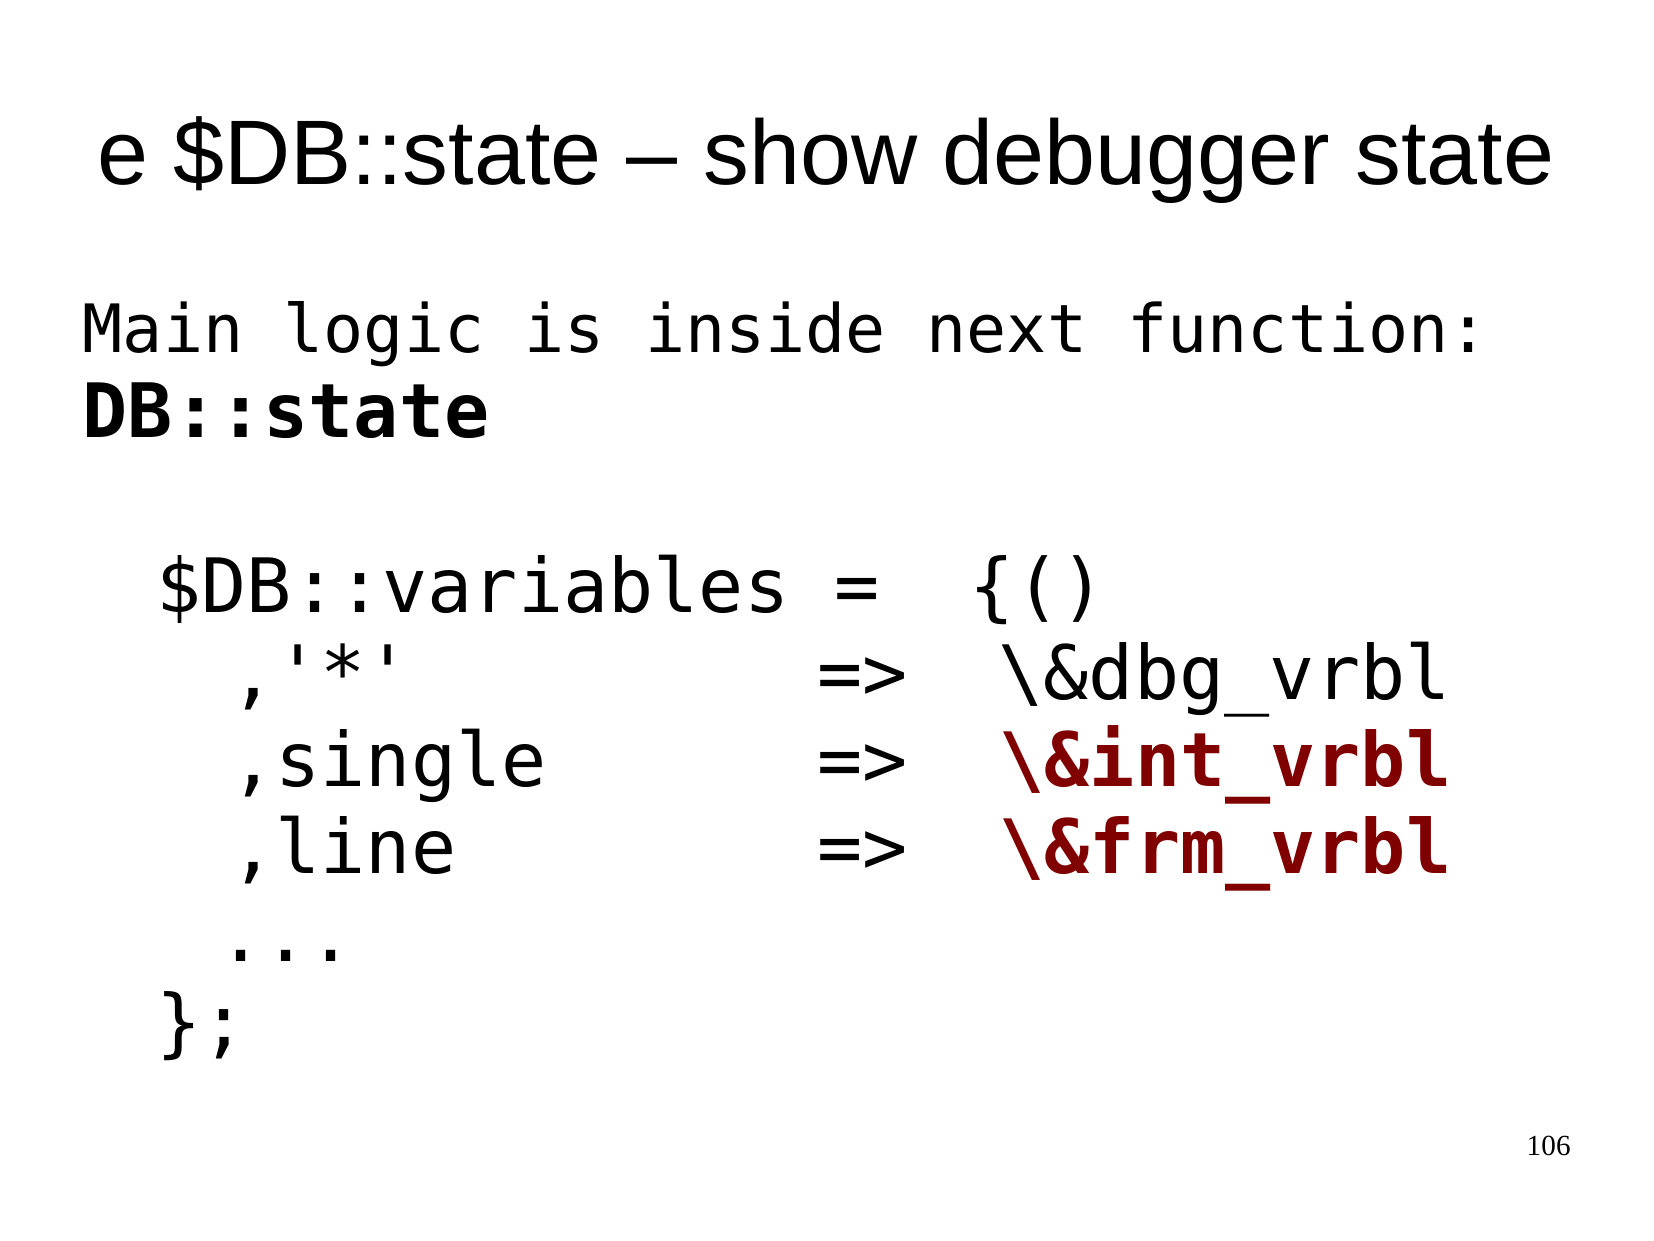

# e $DB::state – show debugger state
Main logic is inside next function:
DB::state
	$DB::variables = {()
		,'*' => \&dbg_vrbl
		,single => \&int_vrbl
		,line => \&frm_vrbl
 ...
	};
106